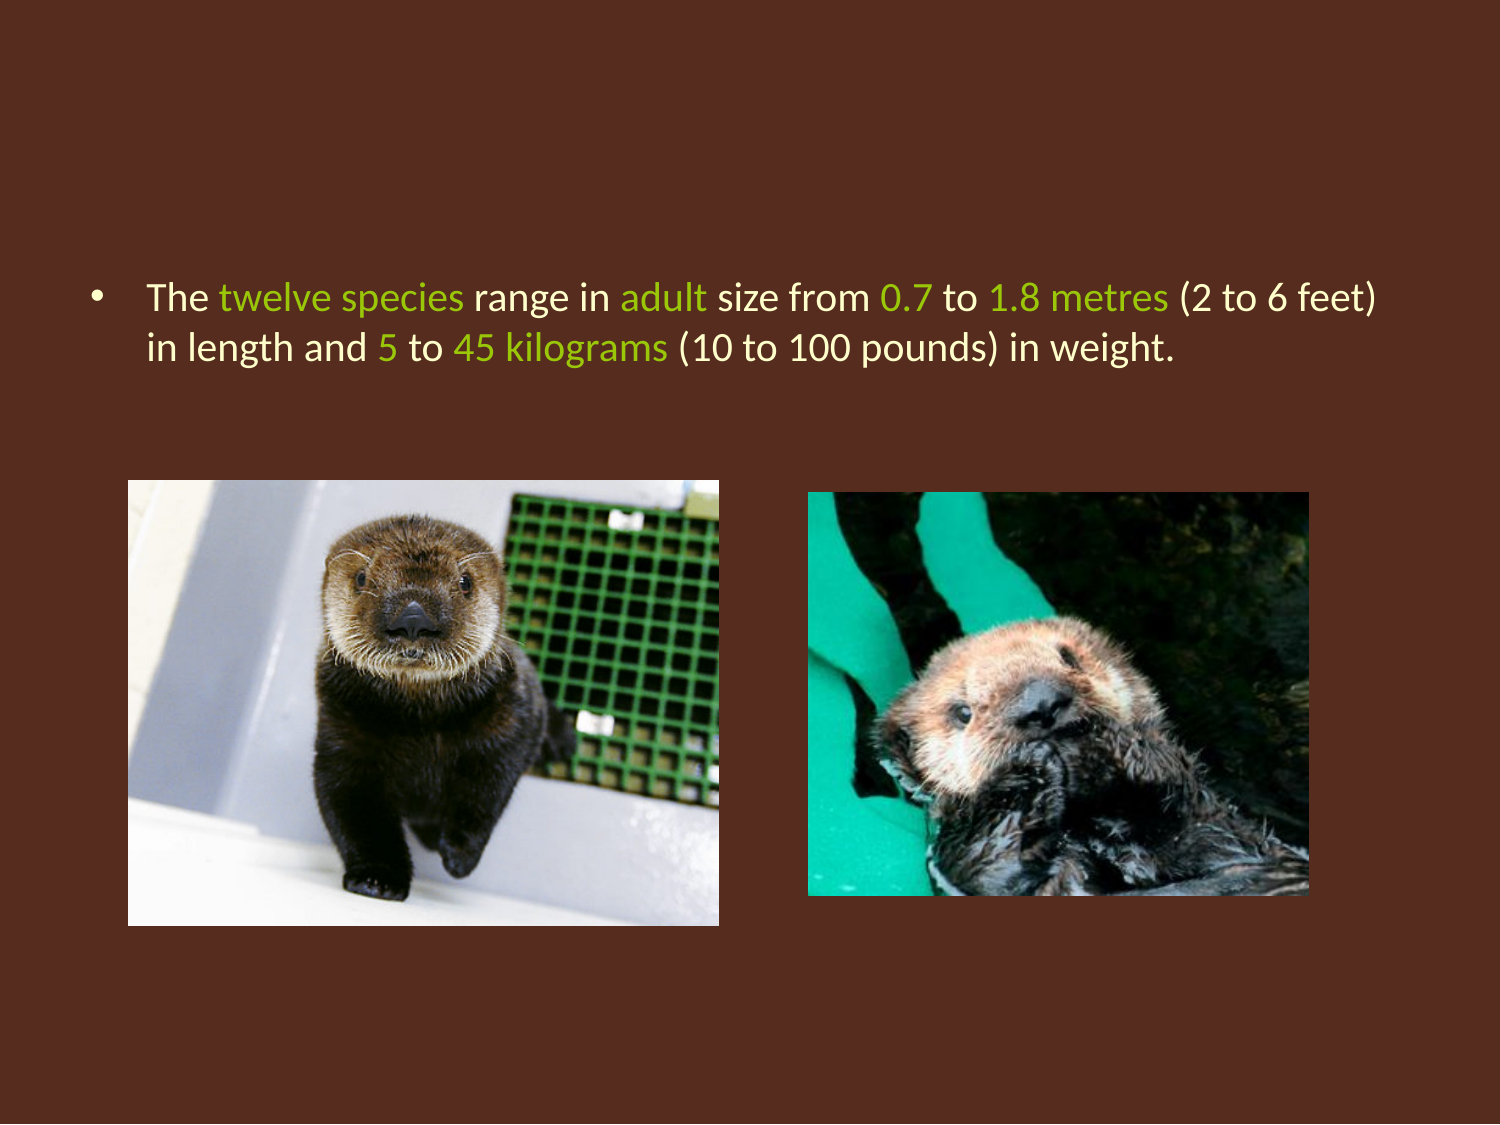

#
The twelve species range in adult size from 0.7 to 1.8 metres (2 to 6 feet) in length and 5 to 45 kilograms (10 to 100 pounds) in weight.